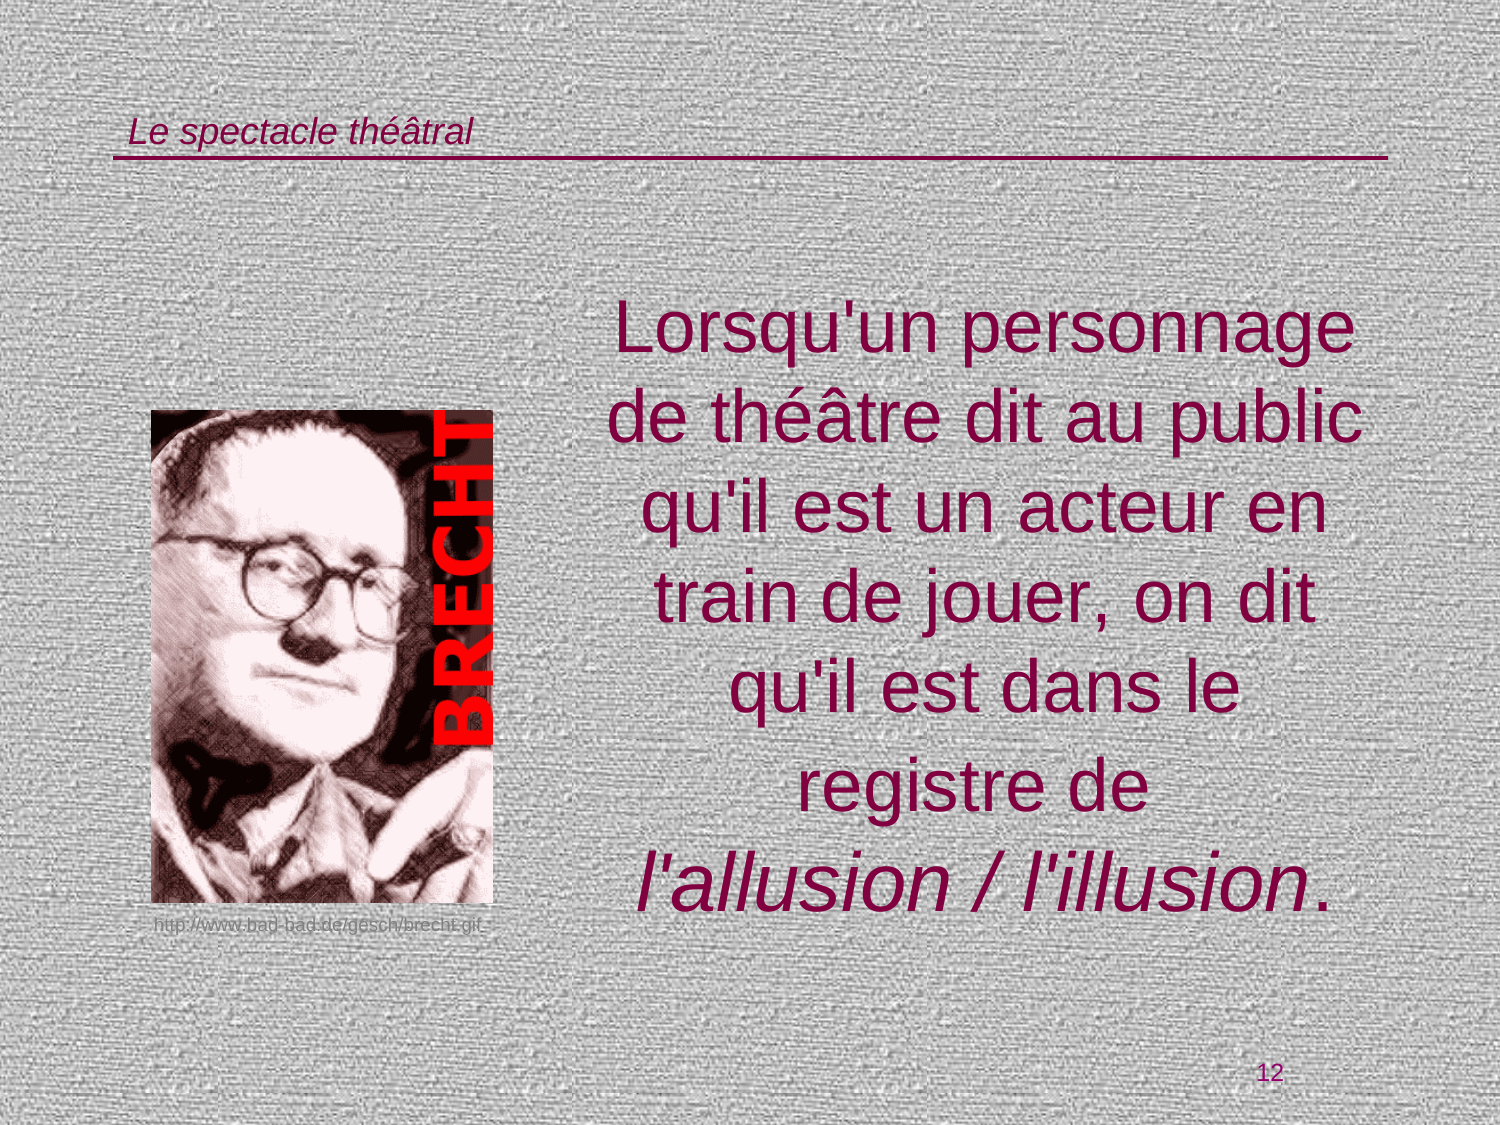

Lorsqu'un personnage de théâtre dit au public qu'il est un acteur en train de jouer, on dit qu'il est dans le registre de
l'allusion / l'illusion.
http://www.bad-bad.de/gesch/brecht.gif
12